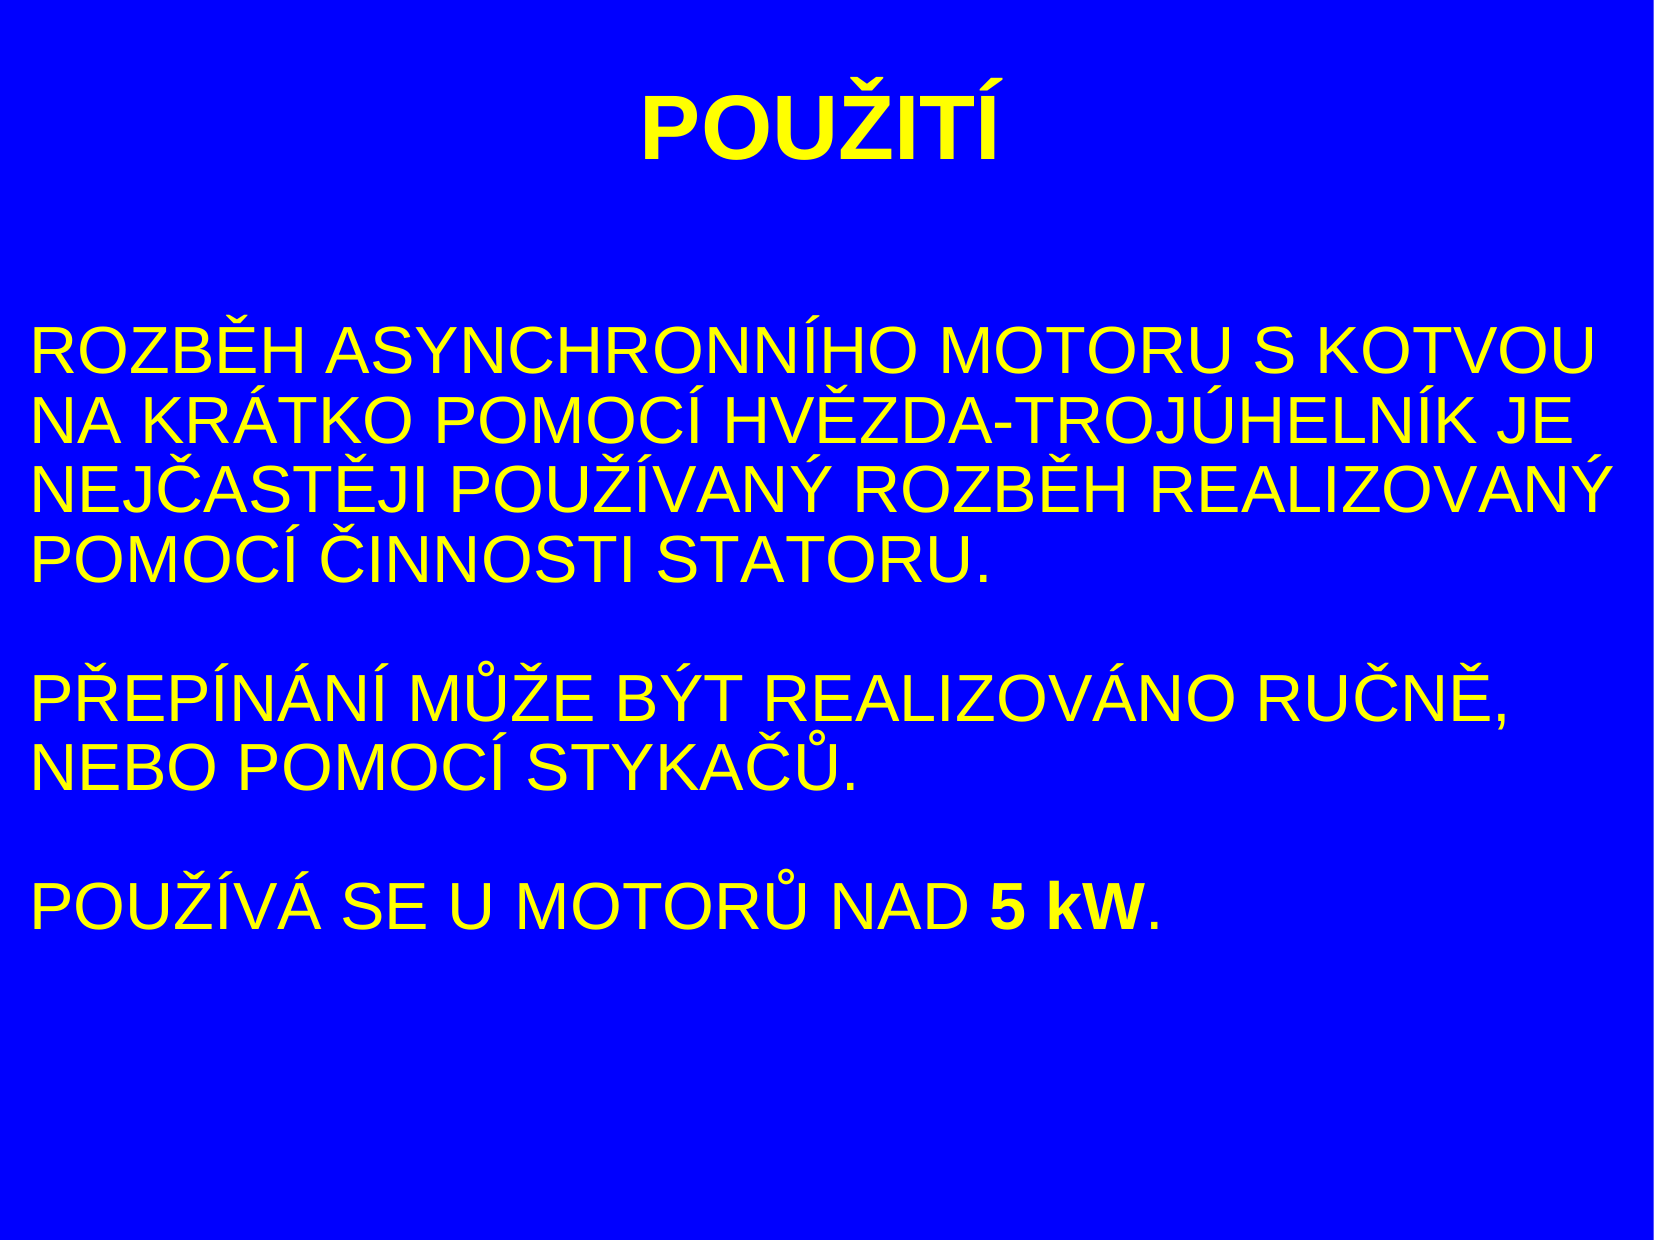

# POUŽITÍ
ROZBĚH ASYNCHRONNÍHO MOTORU S KOTVOU
NA KRÁTKO POMOCÍ HVĚZDA-TROJÚHELNÍK JE
NEJČASTĚJI POUŽÍVANÝ ROZBĚH REALIZOVANÝ
POMOCÍ ČINNOSTI STATORU.
PŘEPÍNÁNÍ MŮŽE BÝT REALIZOVÁNO RUČNĚ,
NEBO POMOCÍ STYKAČŮ.
POUŽÍVÁ SE U MOTORŮ NAD 5 kW.